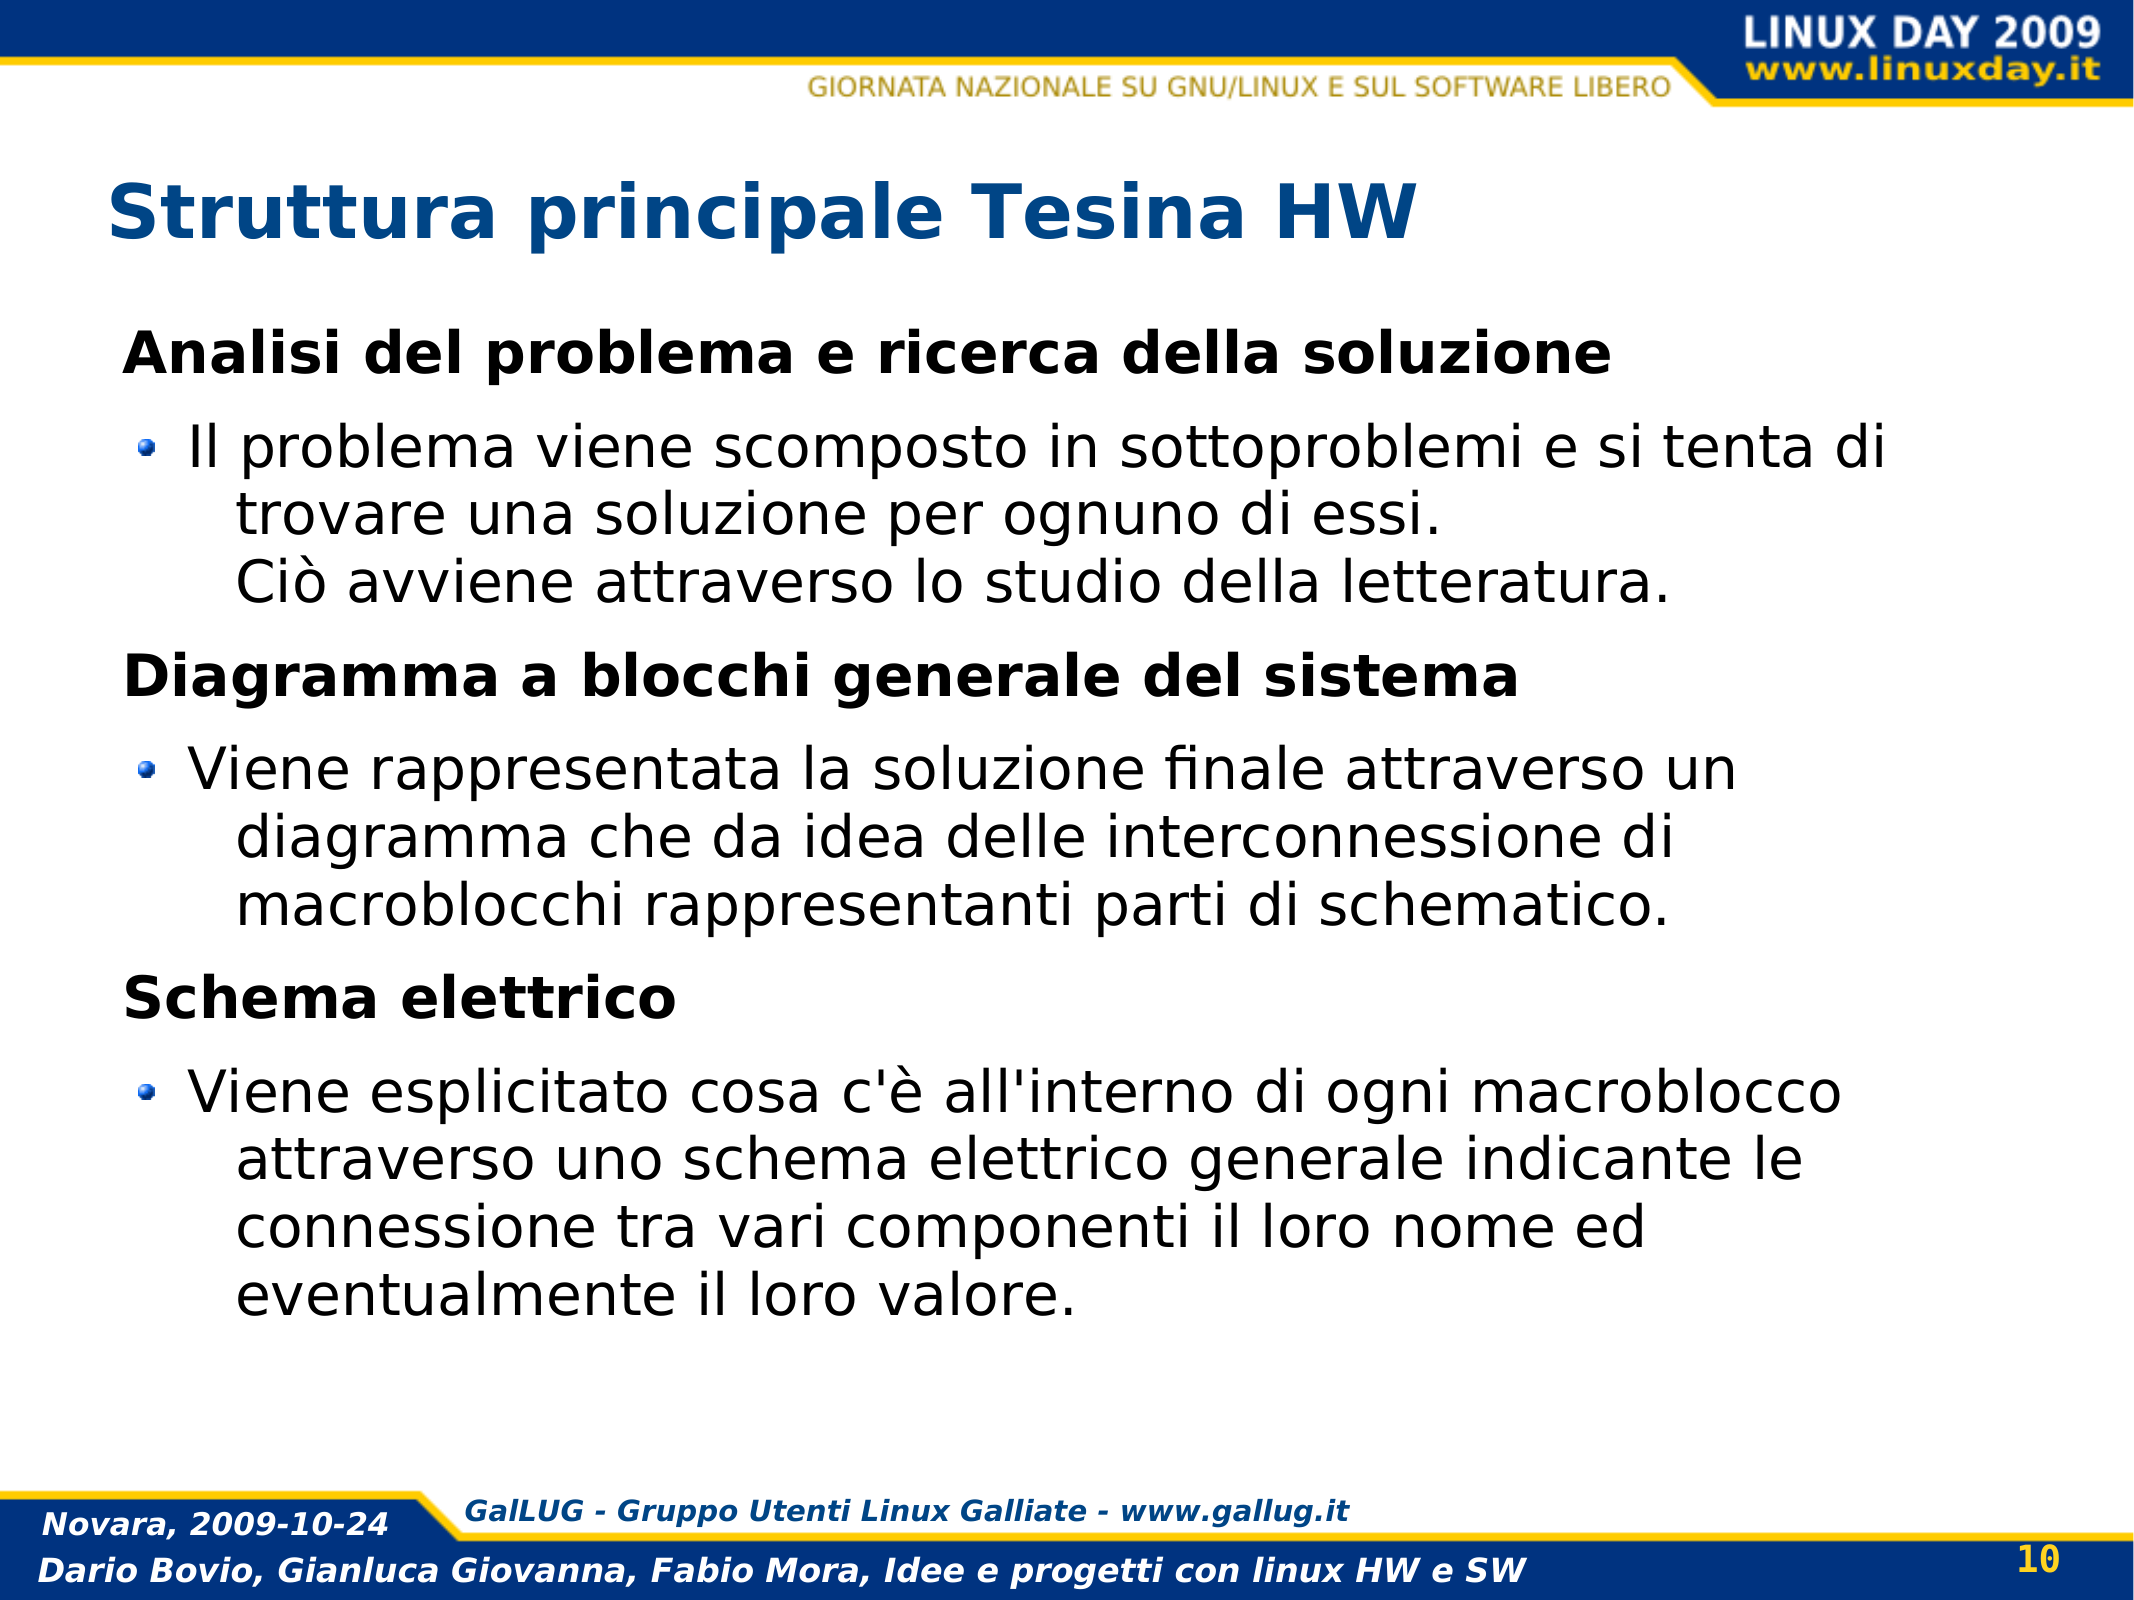

# Struttura principale Tesina HW
Analisi del problema e ricerca della soluzione
Il problema viene scomposto in sottoproblemi e si tenta di trovare una soluzione per ognuno di essi.
Ciò avviene attraverso lo studio della letteratura.
Diagramma a blocchi generale del sistema
Viene rappresentata la soluzione finale attraverso un diagramma che da idea delle interconnessione di macroblocchi rappresentanti parti di schematico.
Schema elettrico
Viene esplicitato cosa c'è all'interno di ogni macroblocco attraverso uno schema elettrico generale indicante le connessione tra vari componenti il loro nome ed eventualmente il loro valore.